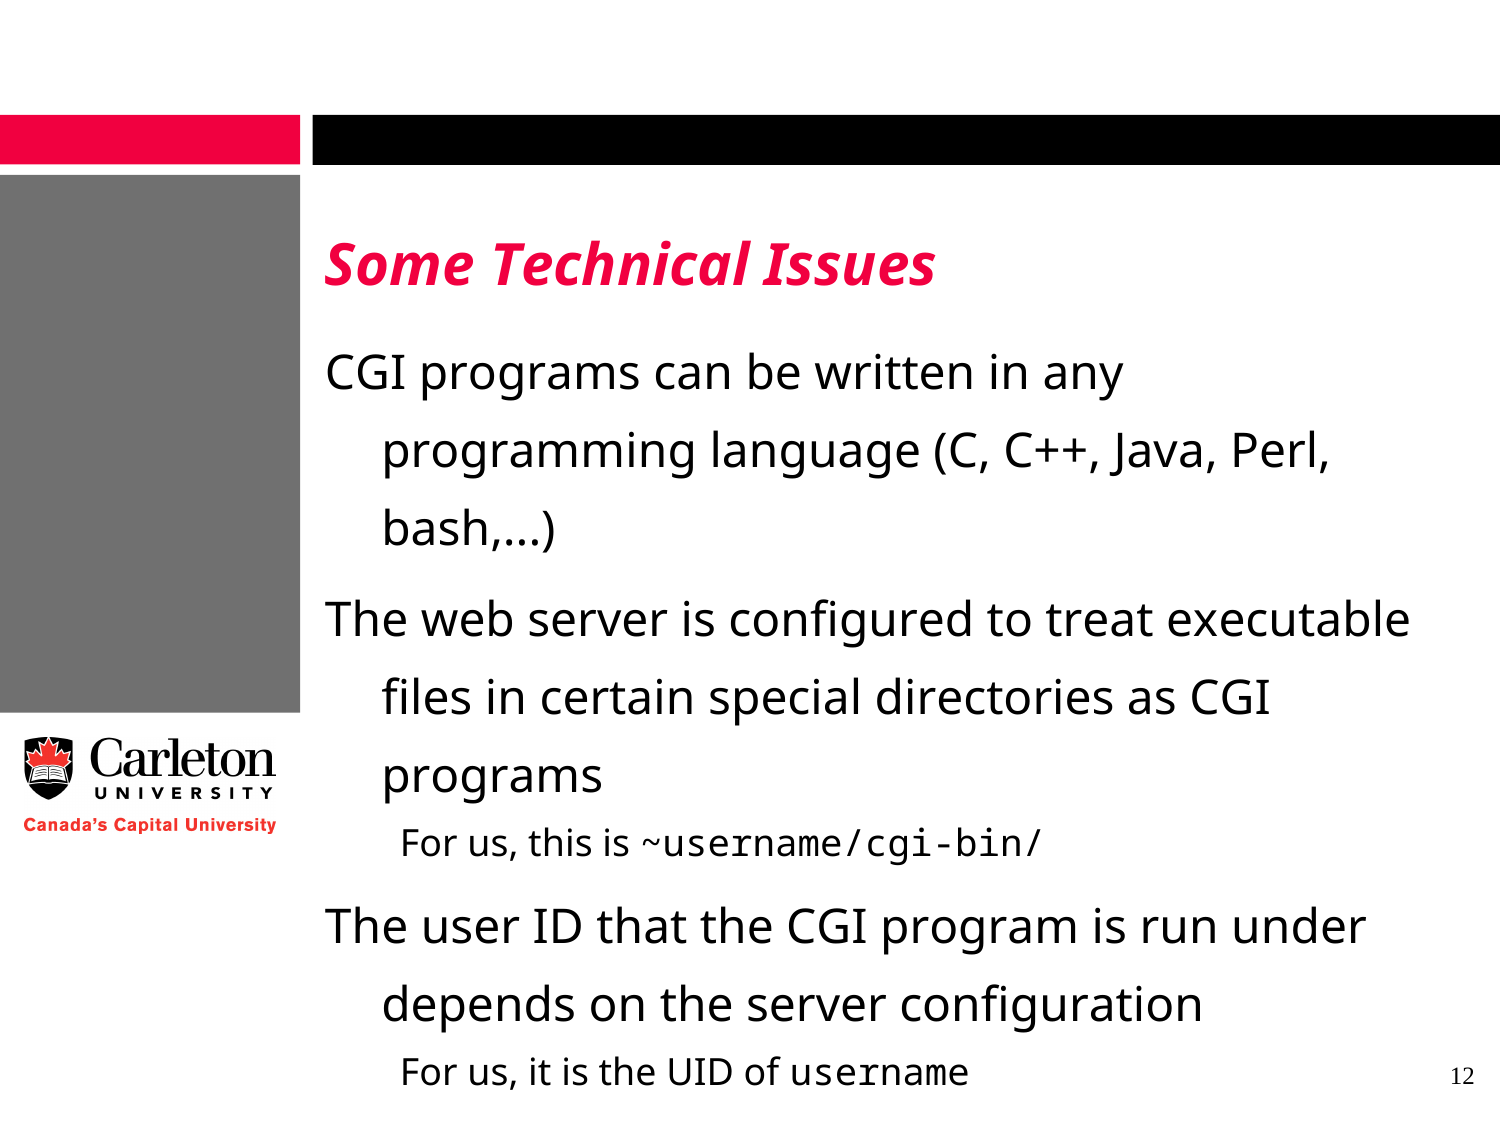

# Some Technical Issues
CGI programs can be written in any programming language (C, C++, Java, Perl, bash,...)
The web server is configured to treat executable files in certain special directories as CGI programs
For us, this is ~username/cgi-bin/
The user ID that the CGI program is run under depends on the server configuration
For us, it is the UID of username
The CGI program is restricted to performing operations permitted to that user
12